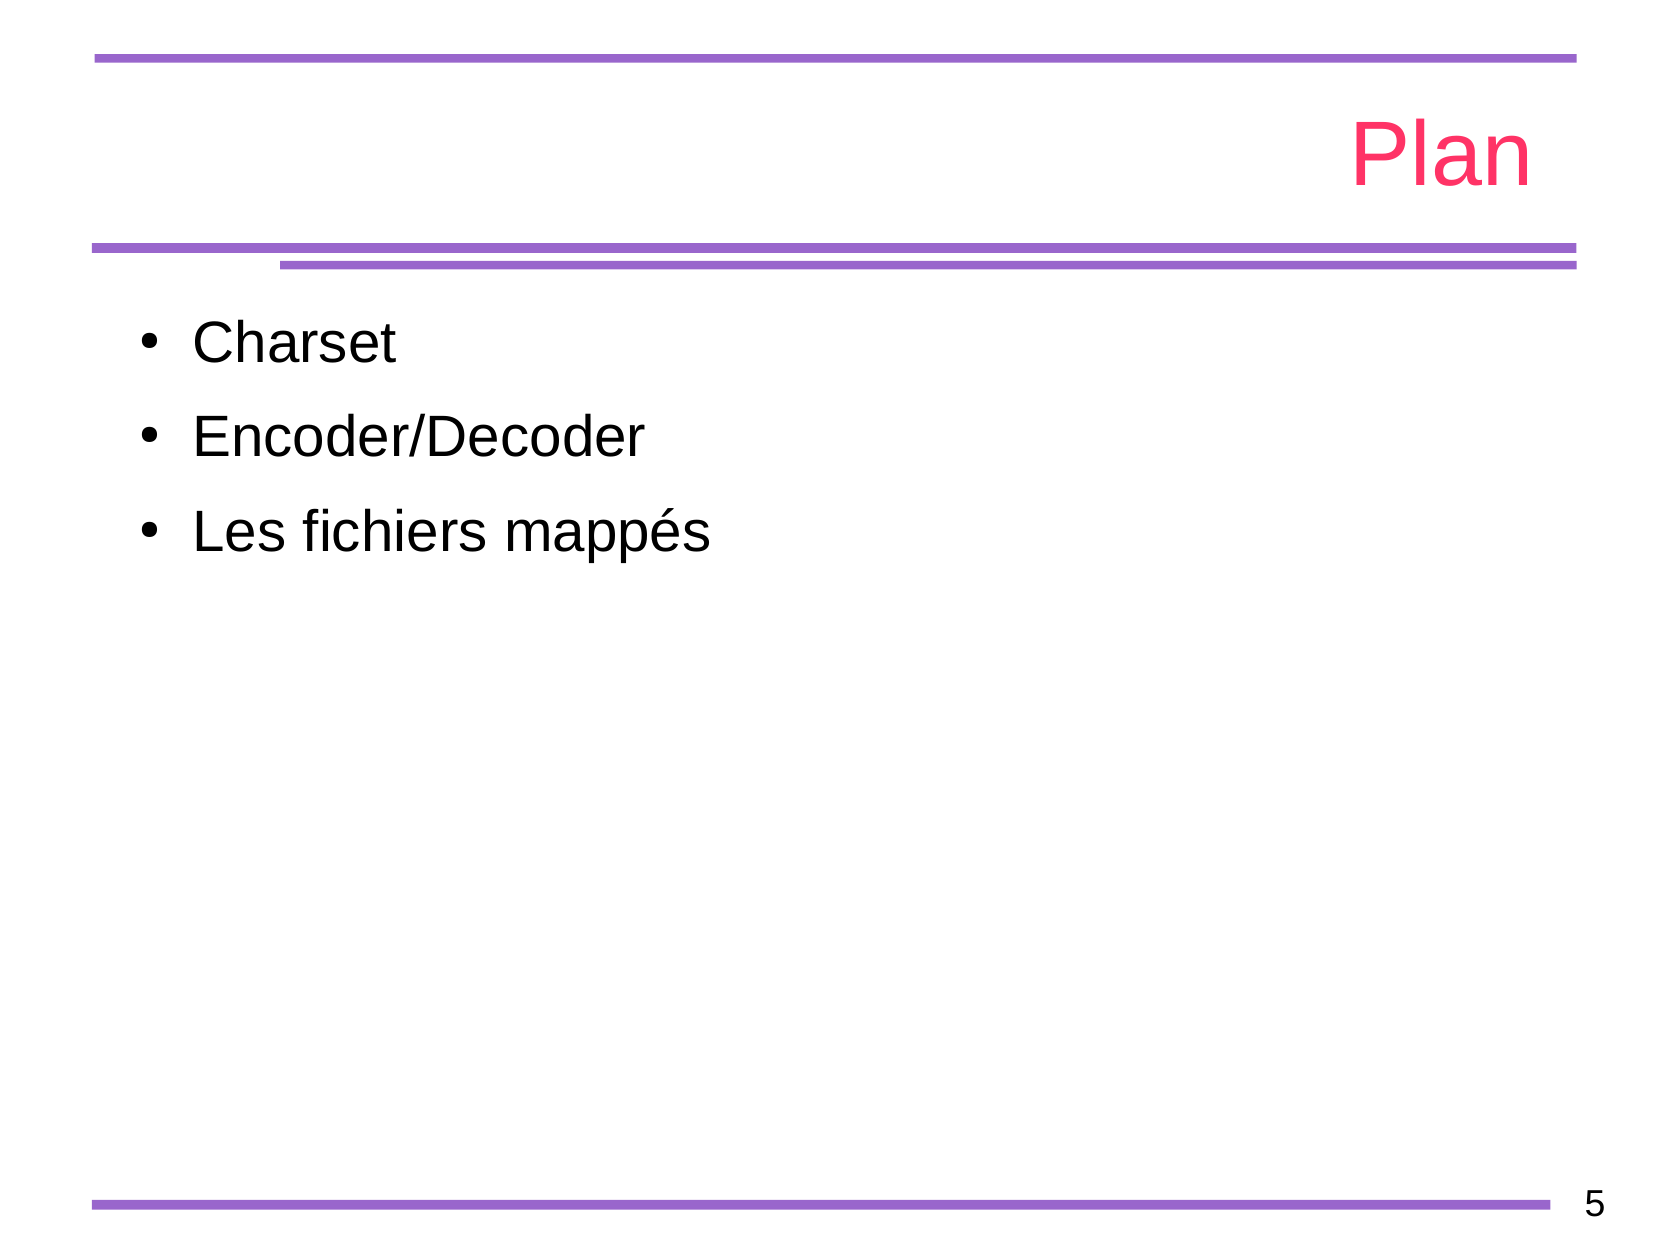

# Plan
Charset
Encoder/Decoder
Les fichiers mappés